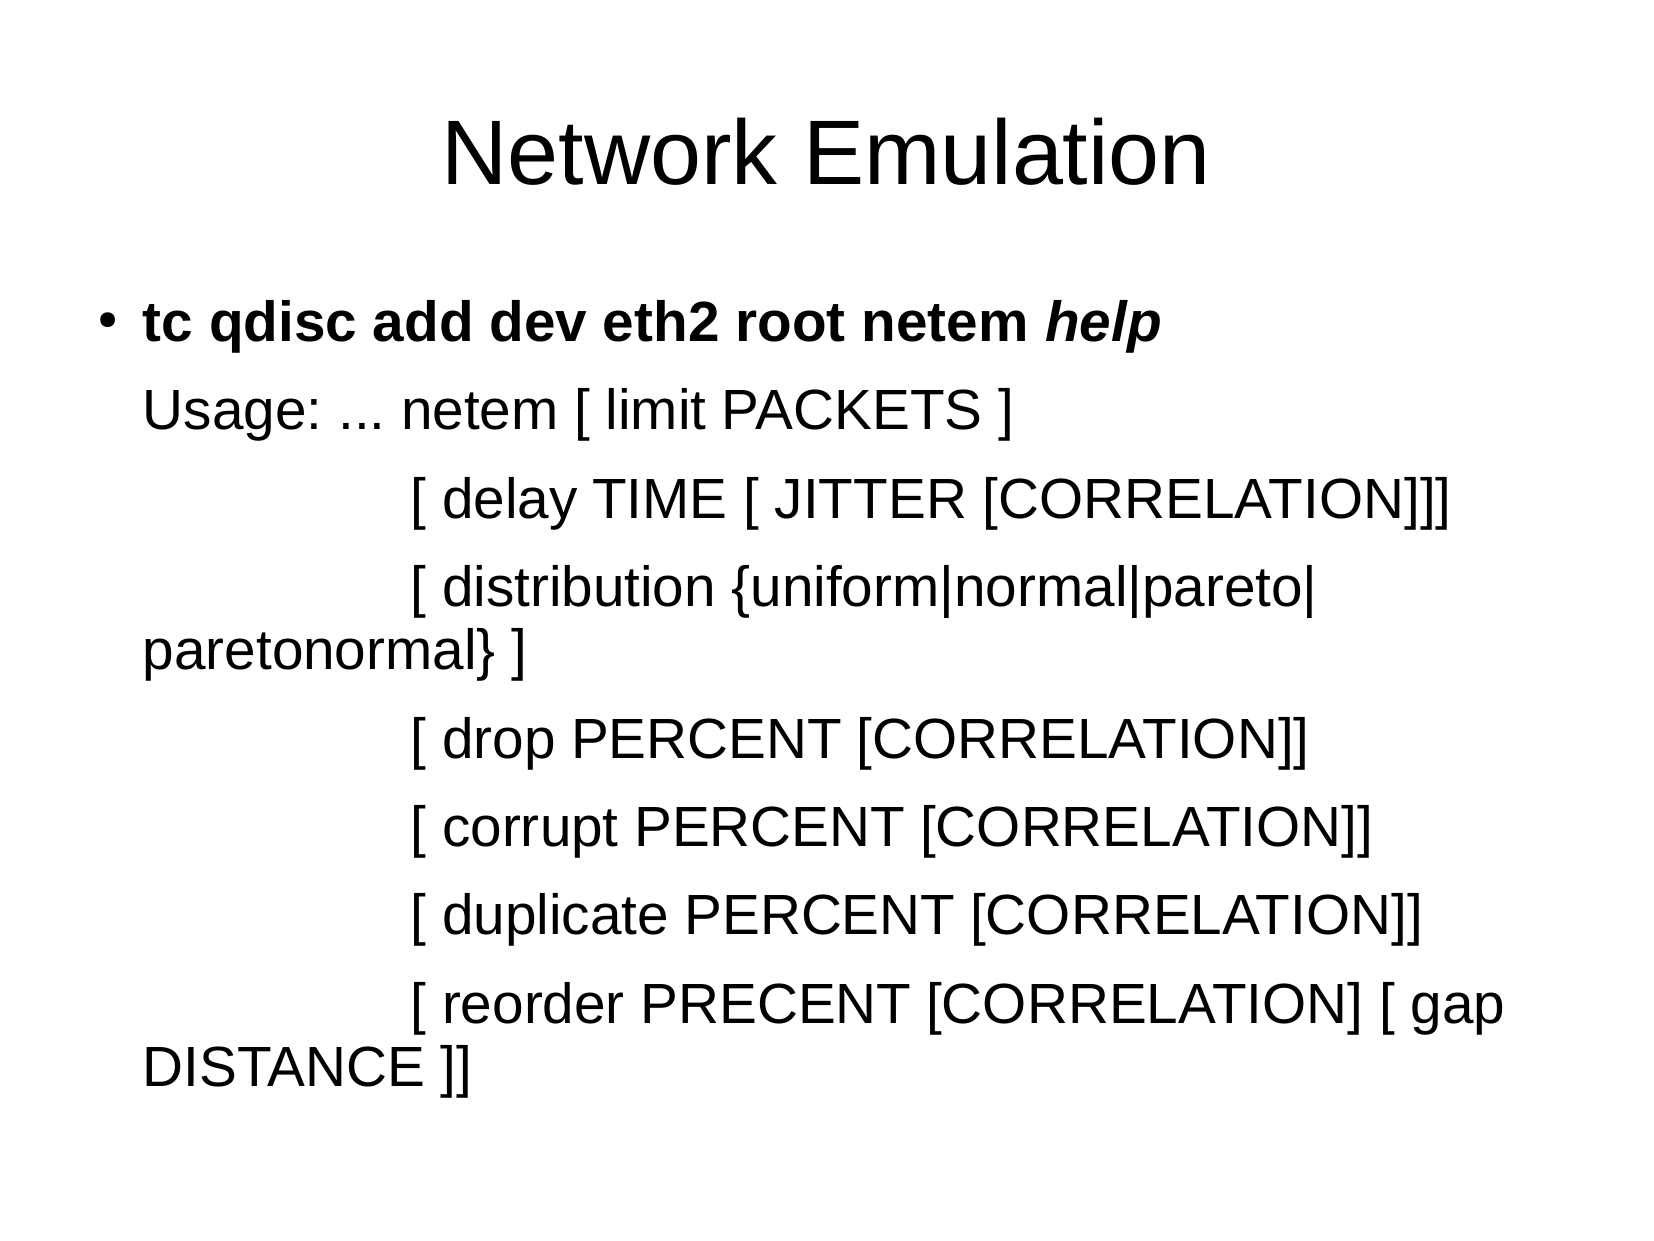

# Network Emulation
tc qdisc add dev eth2 root netem help
Usage: ... netem [ limit PACKETS ]
 [ delay TIME [ JITTER [CORRELATION]]]
 [ distribution {uniform|normal|pareto|paretonormal} ]
 [ drop PERCENT [CORRELATION]]
 [ corrupt PERCENT [CORRELATION]]
 [ duplicate PERCENT [CORRELATION]]
 [ reorder PRECENT [CORRELATION] [ gap DISTANCE ]]